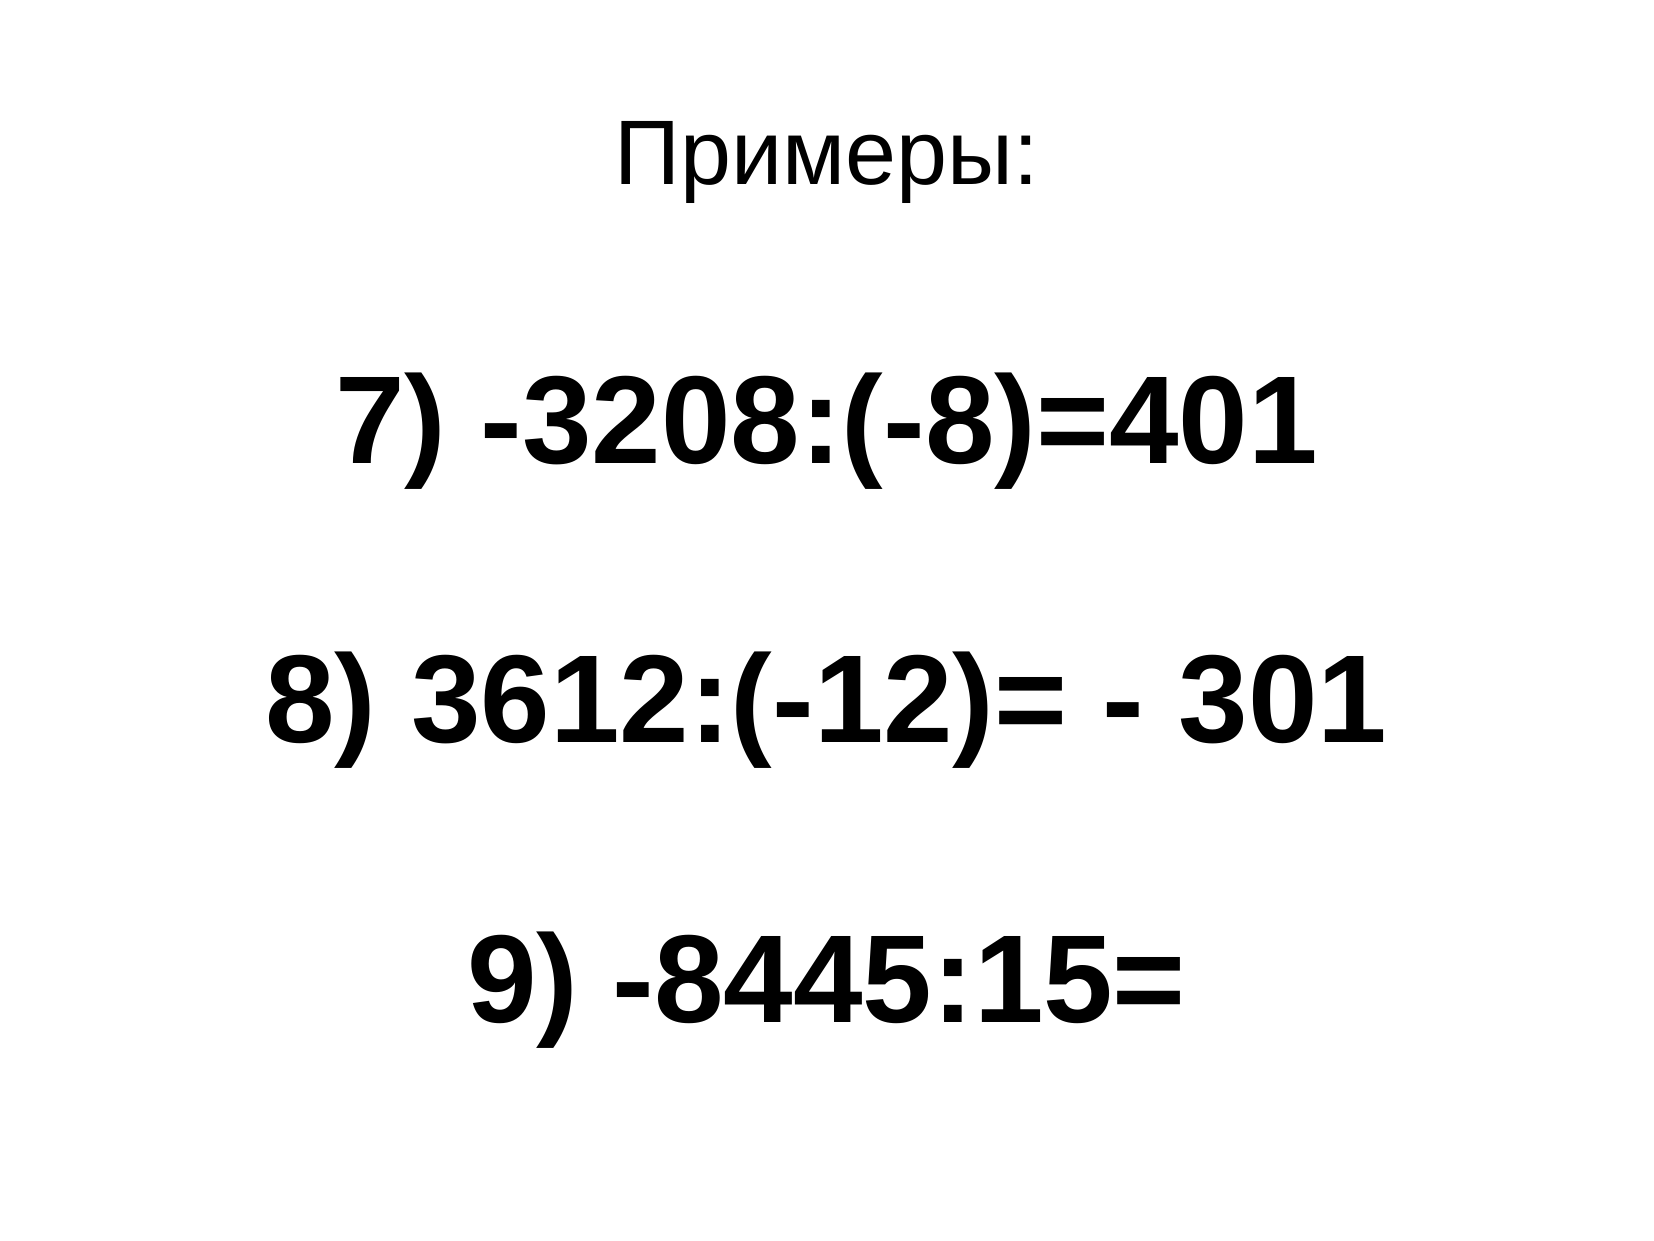

# Примеры:
7) -3208:(-8)=401
8) 3612:(-12)= - 301
9) -8445:15=